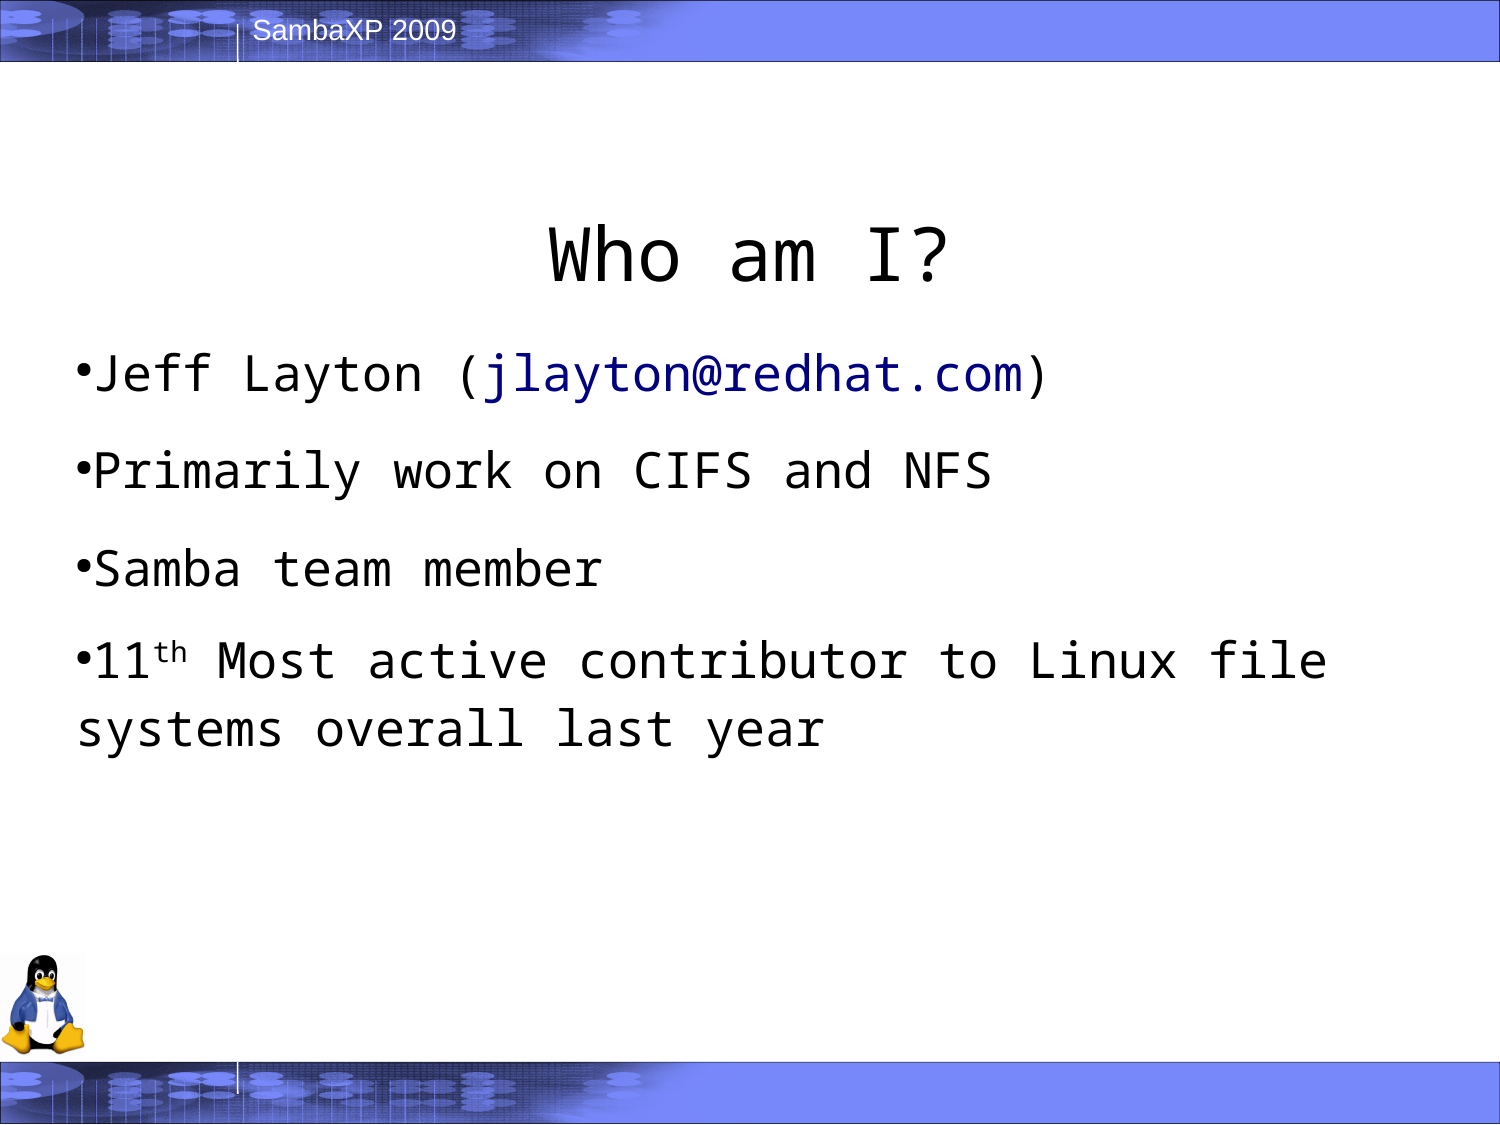

# Who am I?
Jeff Layton (jlayton@redhat.com)
Primarily work on CIFS and NFS
Samba team member
11th Most active contributor to Linux file systems overall last year